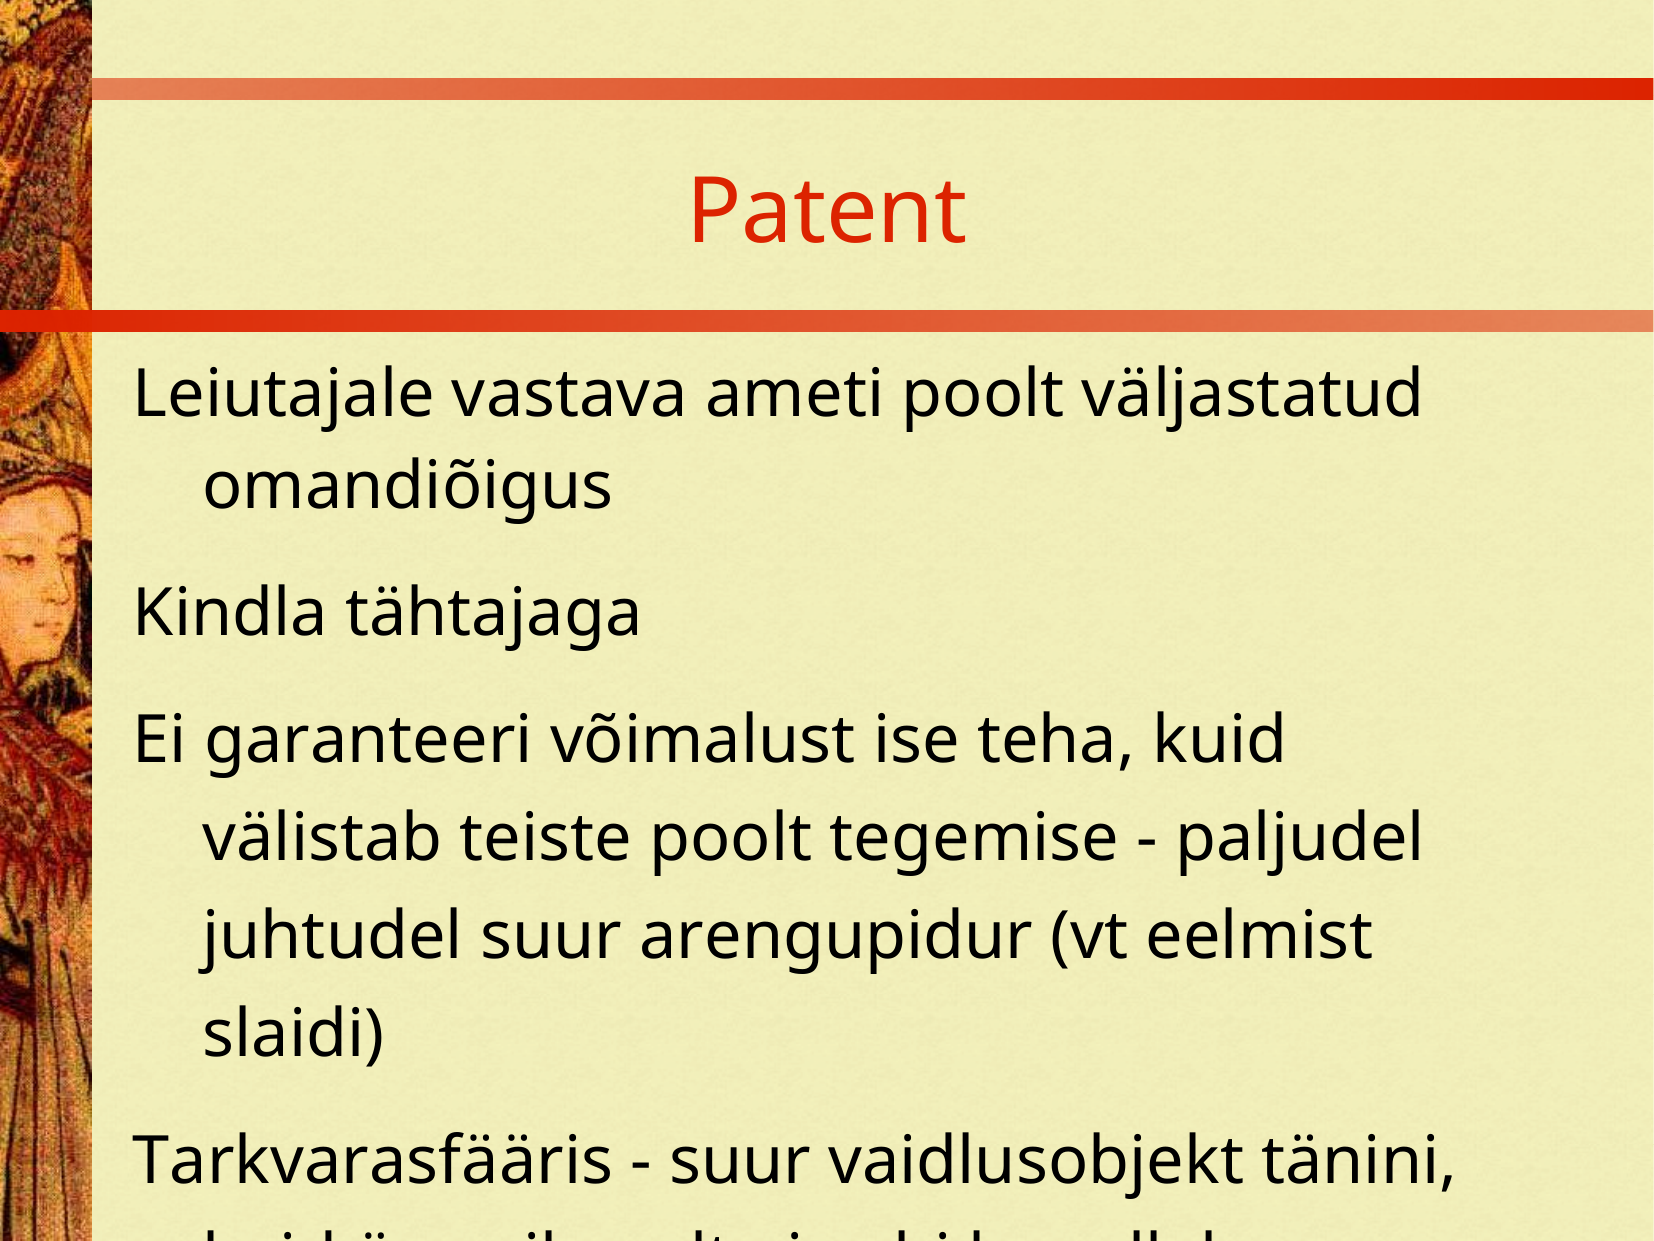

# Patent
Leiutajale vastava ameti poolt väljastatud omandiõigus
Kindla tähtajaga
Ei garanteeri võimalust ise teha, kuid välistab teiste poolt tegemise - paljudel juhtudel suur arengupidur (vt eelmist slaidi)
Tarkvarasfääris - suur vaidlusobjekt tänini, kuid üsna ilmselt ei sobi ka sellele valdkonnale